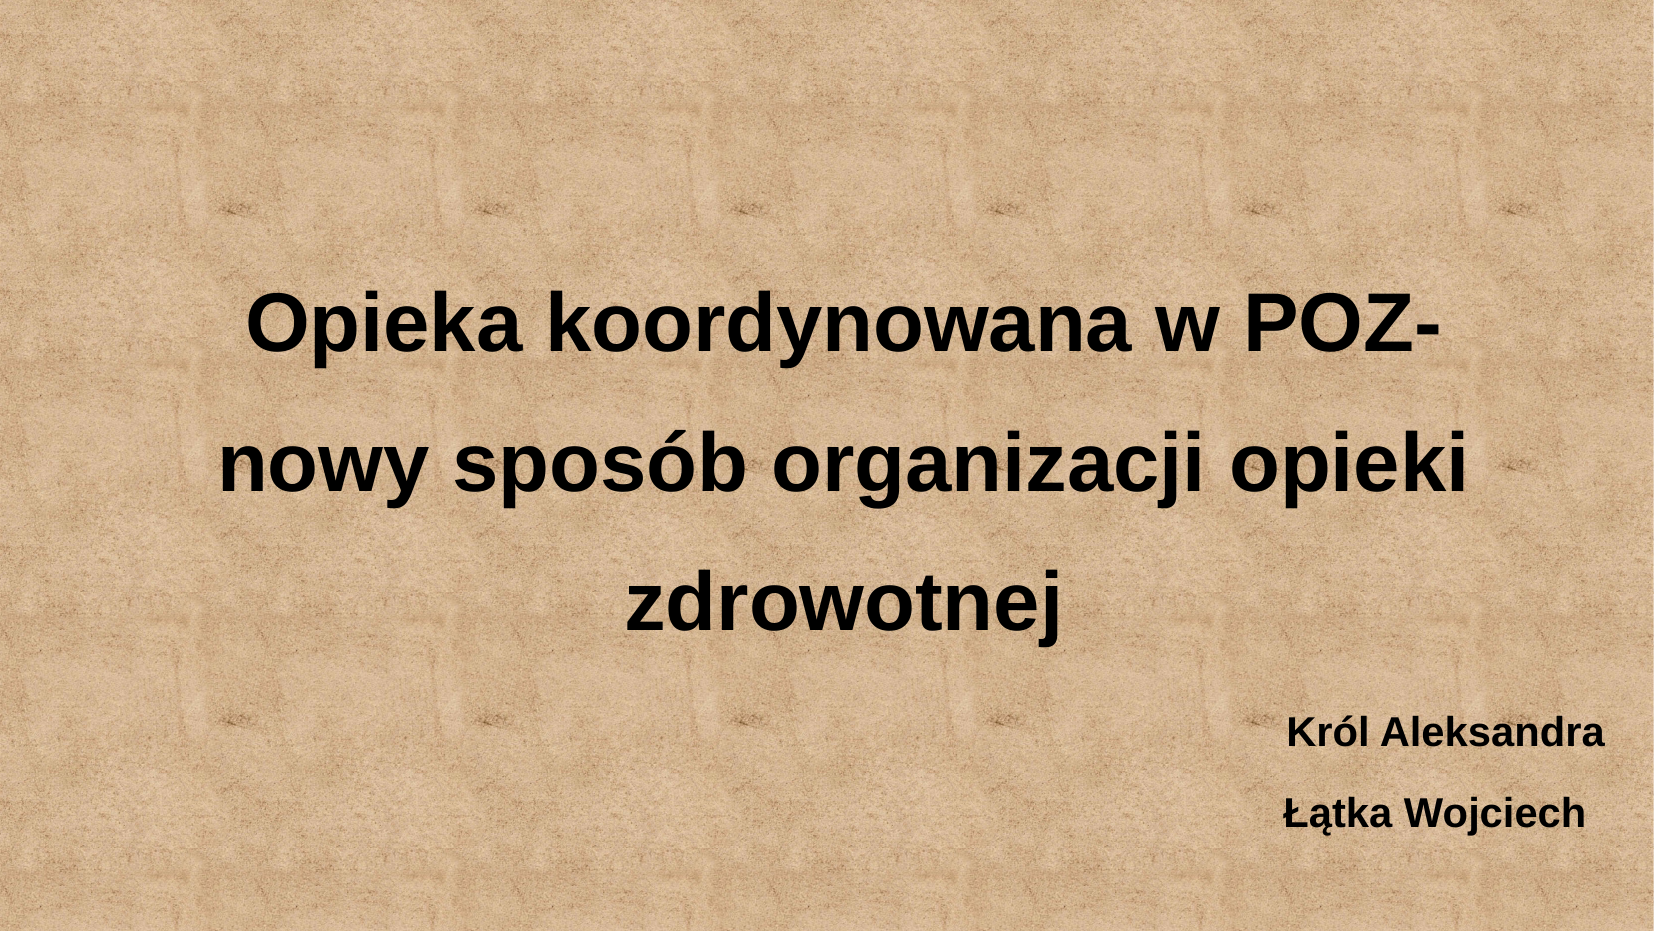

# Opieka koordynowana w POZ- nowy sposób organizacji opieki zdrowotnej
Król Aleksandra
Łątka Wojciech